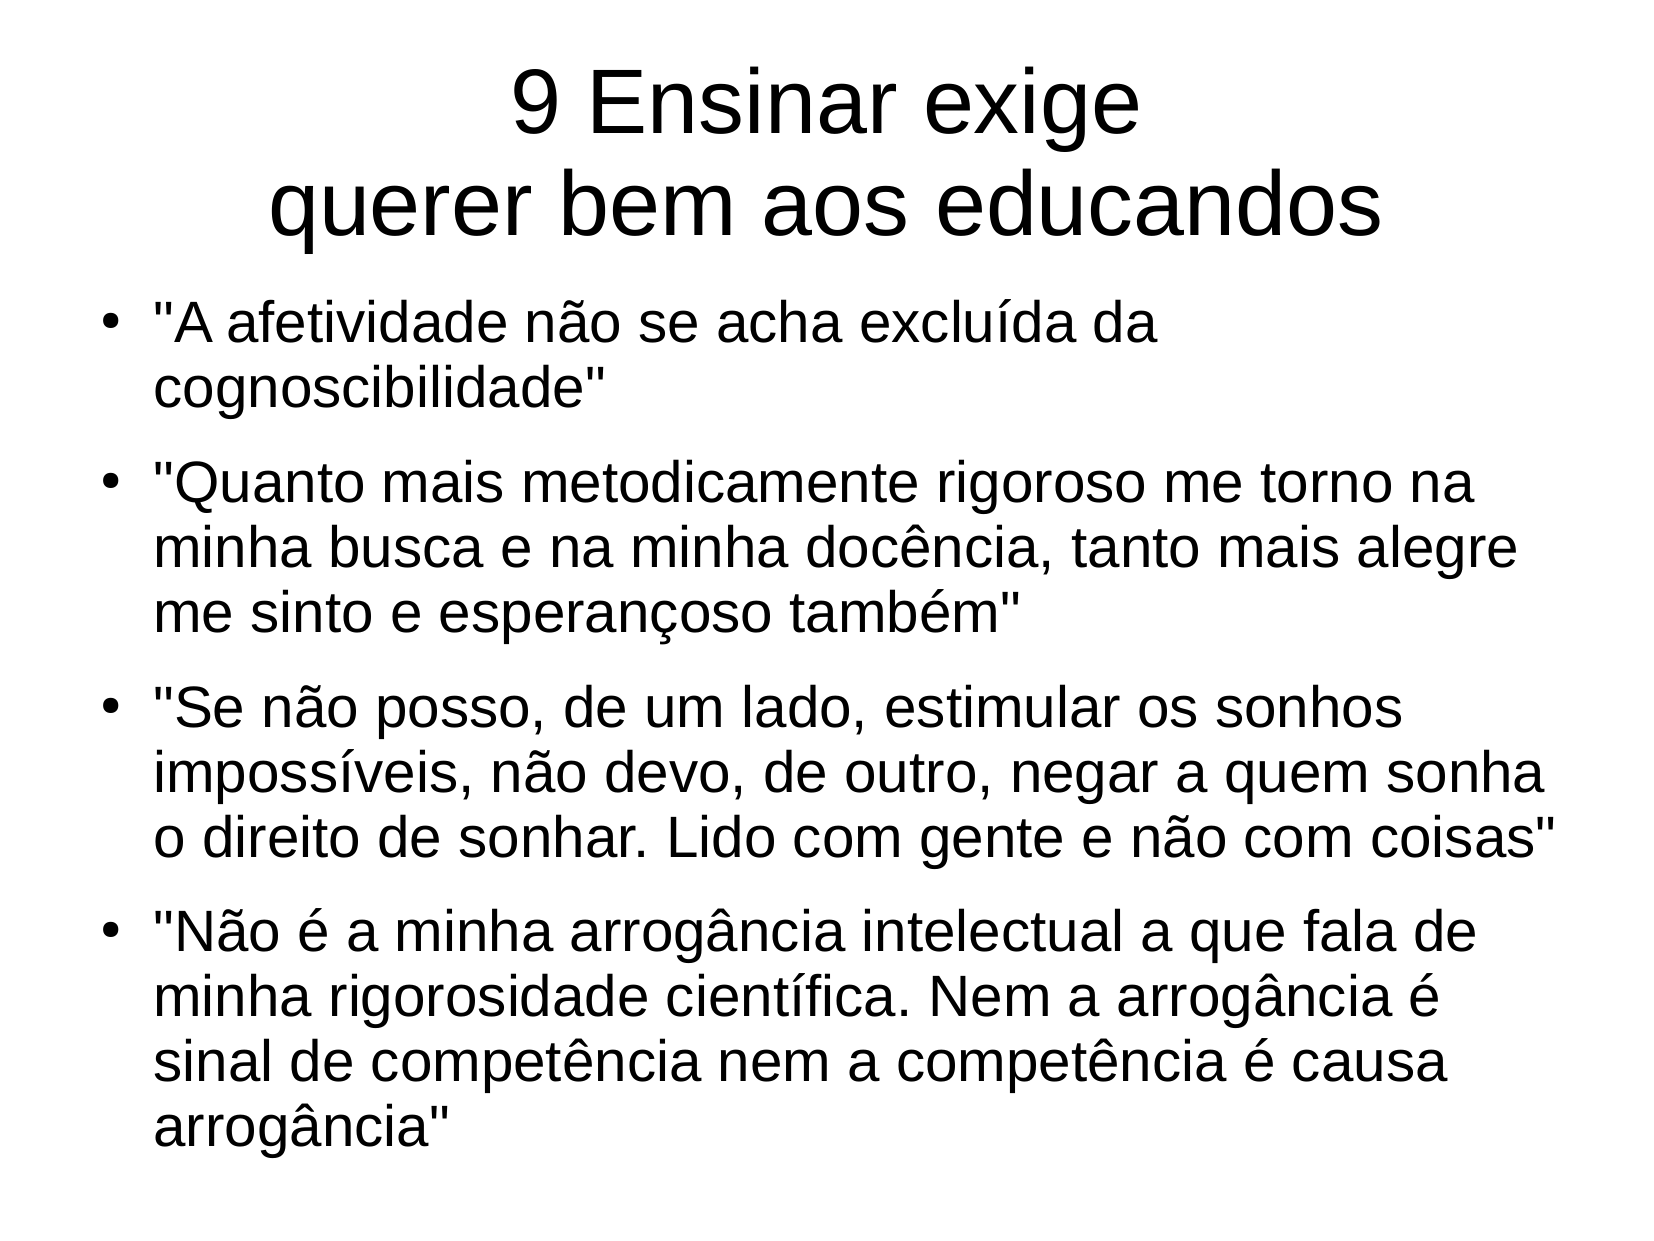

# 9 Ensinar exige querer bem aos educandos
"A afetividade não se acha excluída da cognoscibilidade"
"Quanto mais metodicamente rigoroso me torno na minha busca e na minha docência, tanto mais alegre me sinto e esperançoso também"
"Se não posso, de um lado, estimular os sonhos impossíveis, não devo, de outro, negar a quem sonha o direito de sonhar. Lido com gente e não com coisas"
"Não é a minha arrogância intelectual a que fala de minha rigorosidade científica. Nem a arrogância é sinal de competência nem a competência é causa arrogância"